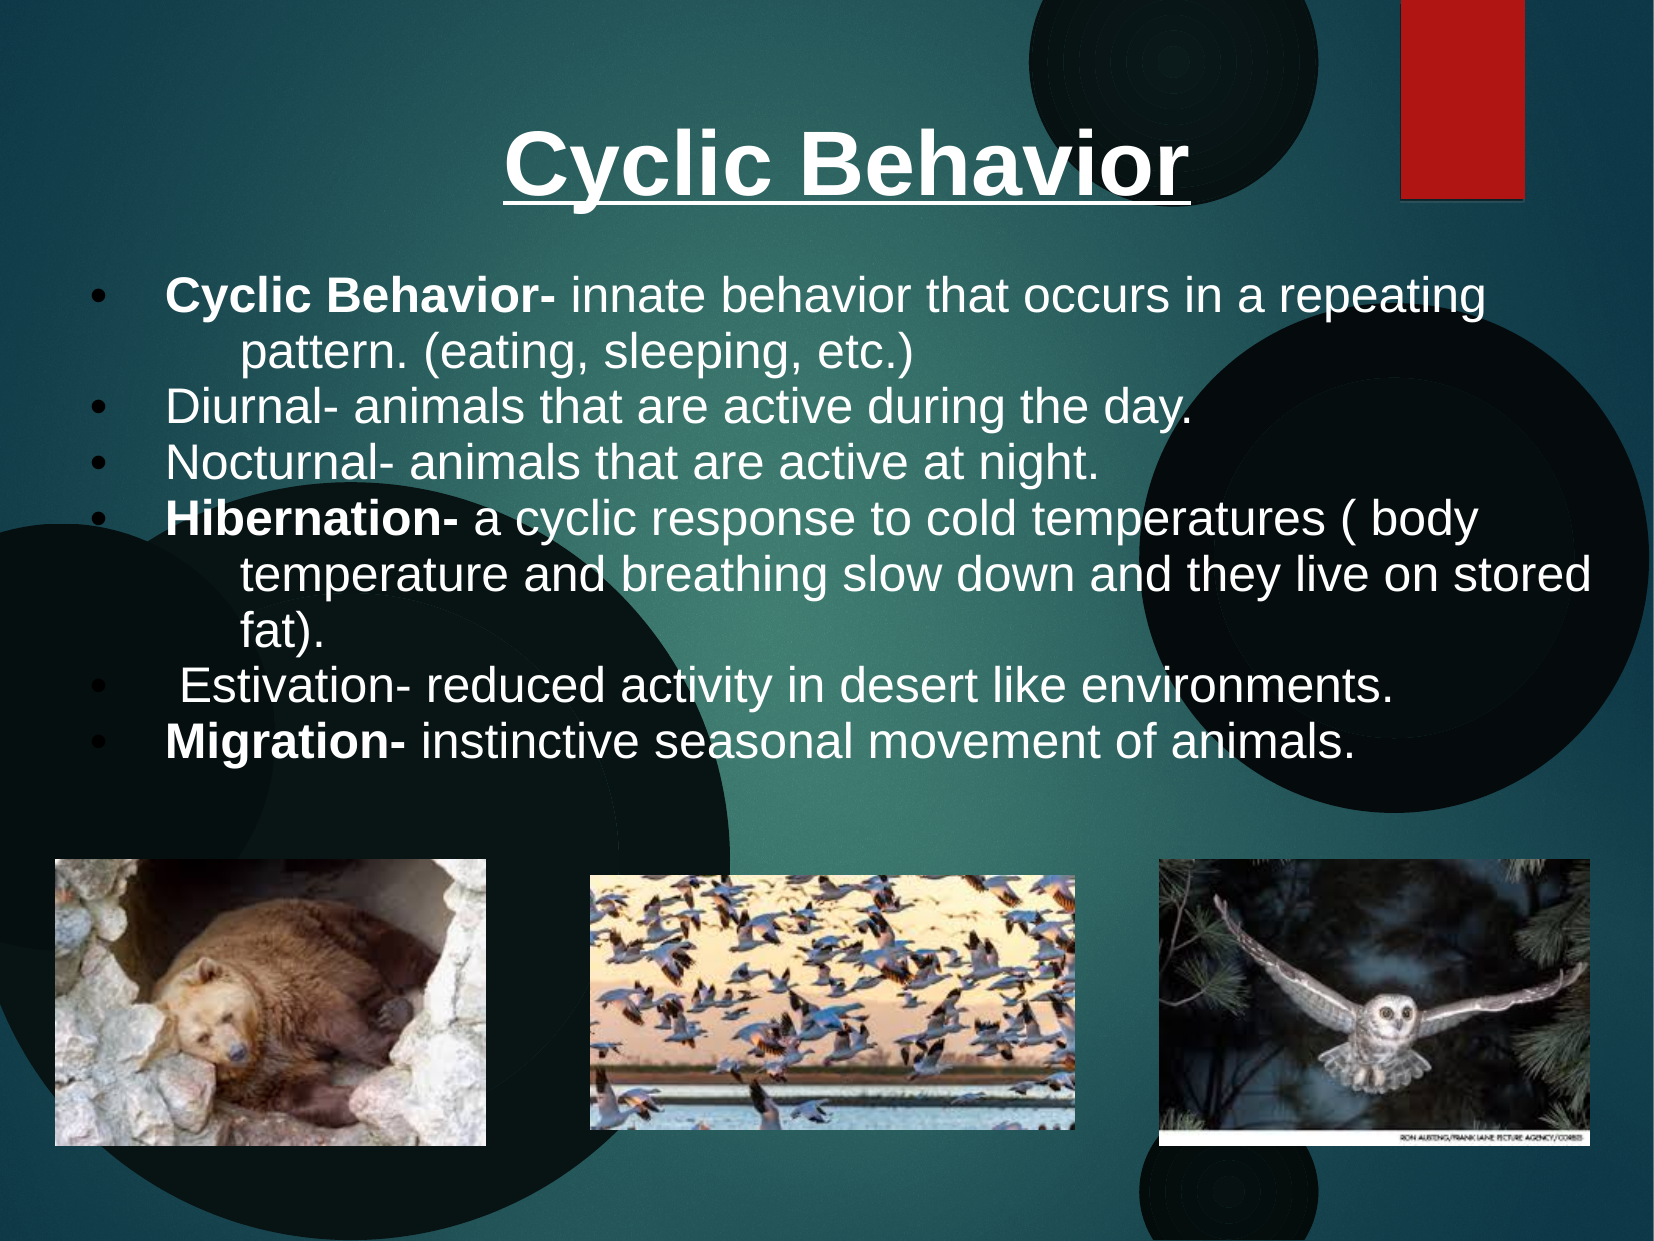

Cyclic Behavior
Cyclic Behavior- innate behavior that occurs in a repeating pattern. (eating, sleeping, etc.)
Diurnal- animals that are active during the day.
Nocturnal- animals that are active at night.
Hibernation- a cyclic response to cold temperatures ( body temperature and breathing slow down and they live on stored fat).
 Estivation- reduced activity in desert like environments.
Migration- instinctive seasonal movement of animals.